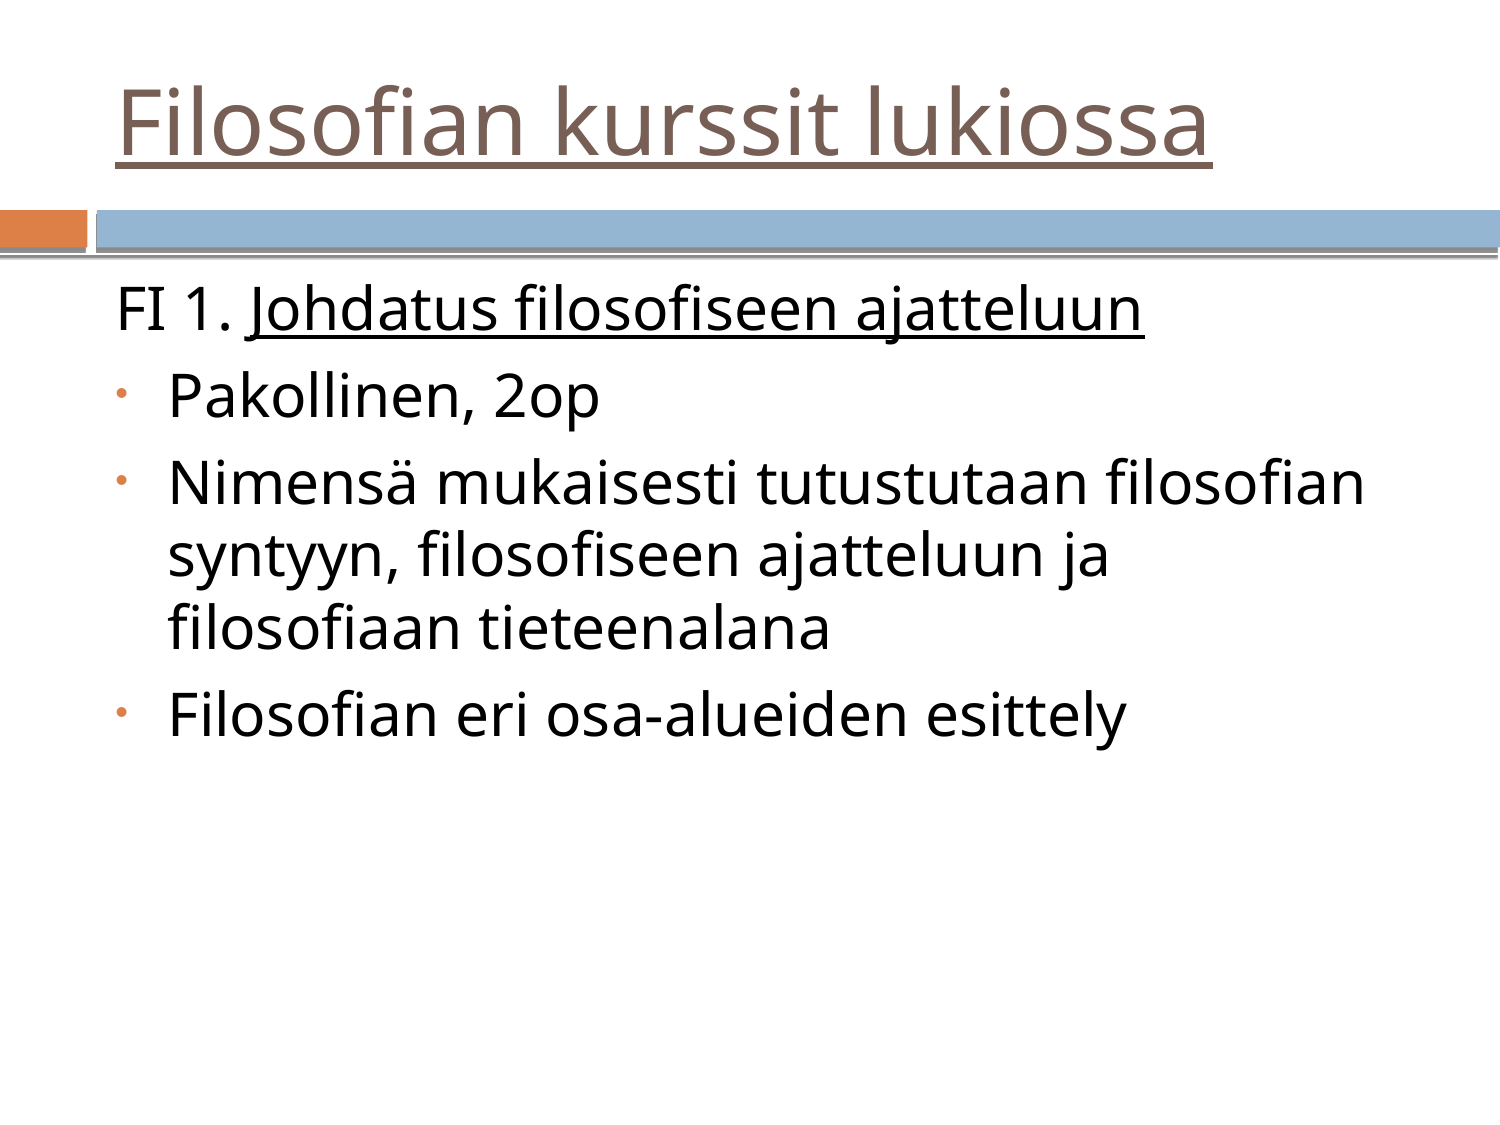

# Filosofian kurssit lukiossa
FI 1. Johdatus filosofiseen ajatteluun
Pakollinen, 2op
Nimensä mukaisesti tutustutaan filosofian syntyyn, filosofiseen ajatteluun ja filosofiaan tieteenalana
Filosofian eri osa-alueiden esittely